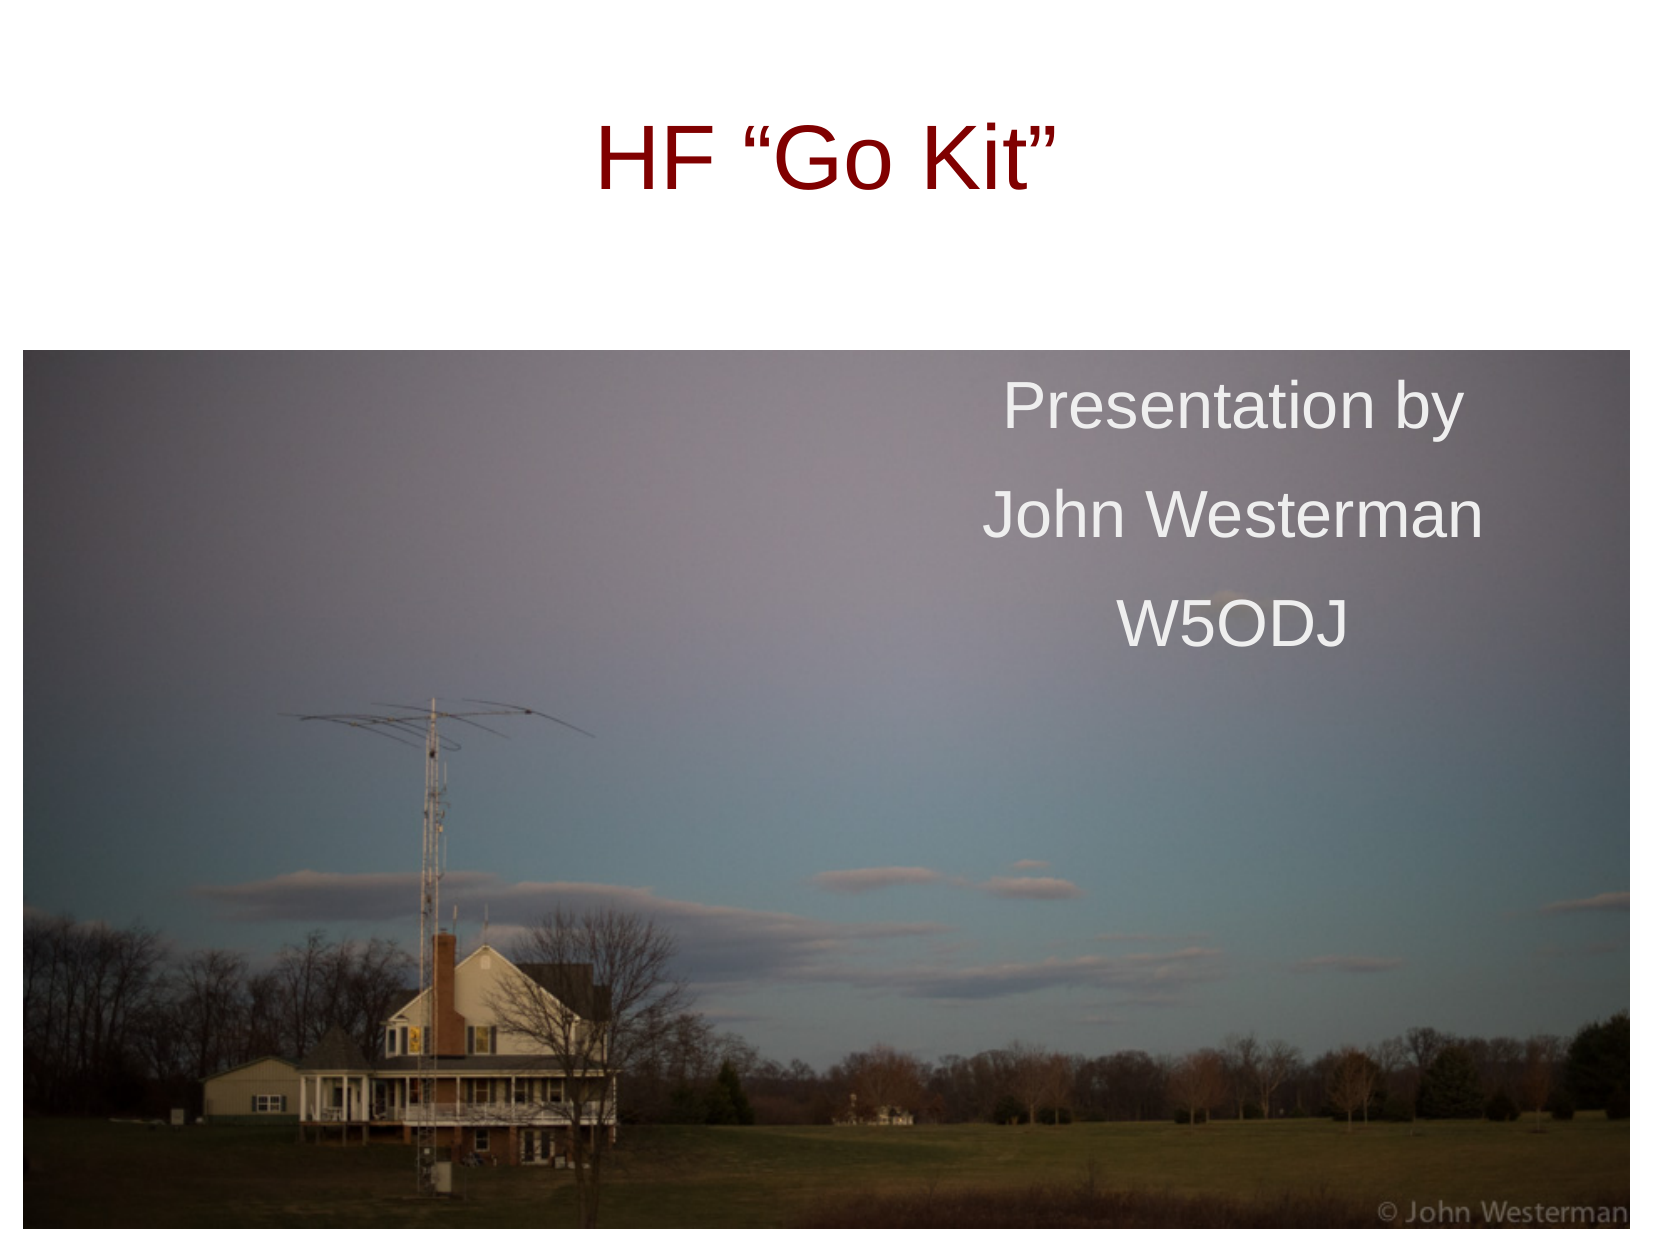

# HF “Go Kit”
Presentation by
John Westerman
W5ODJ